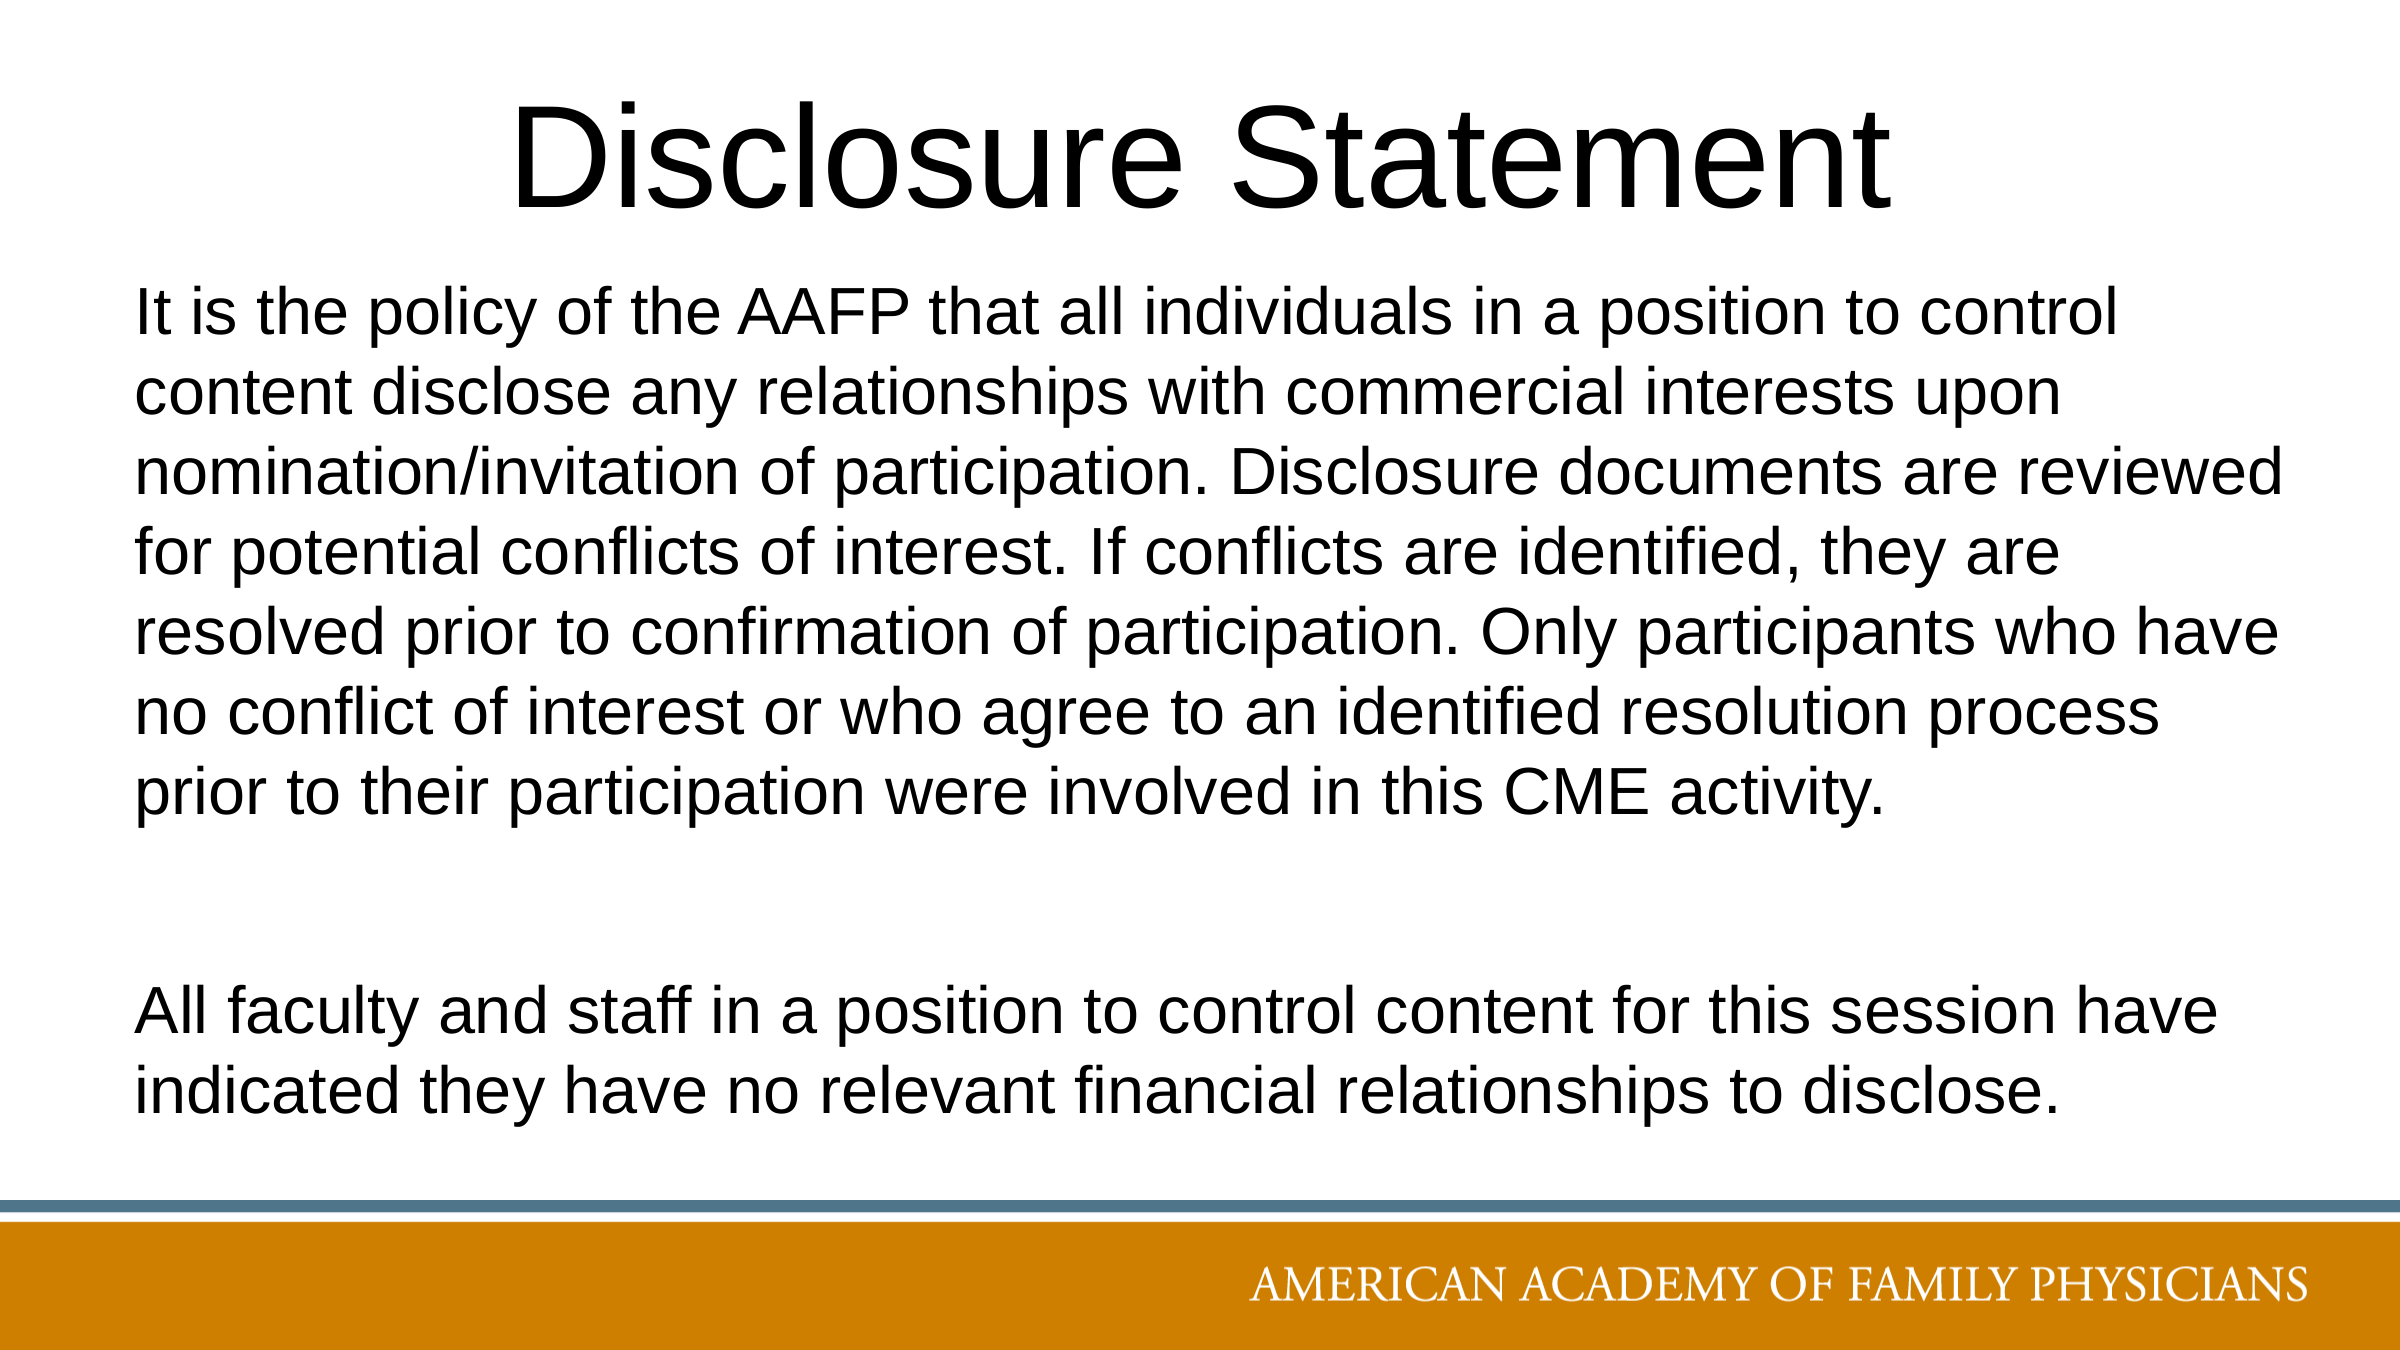

# Disclosure Statement
It is the policy of the AAFP that all individuals in a position to control content disclose any relationships with commercial interests upon nomination/invitation of participation. Disclosure documents are reviewed for potential conflicts of interest. If conflicts are identified, they are resolved prior to confirmation of participation. Only participants who have no conflict of interest or who agree to an identified resolution process prior to their participation were involved in this CME activity.
All faculty and staff in a position to control content for this session have indicated they have no relevant financial relationships to disclose.